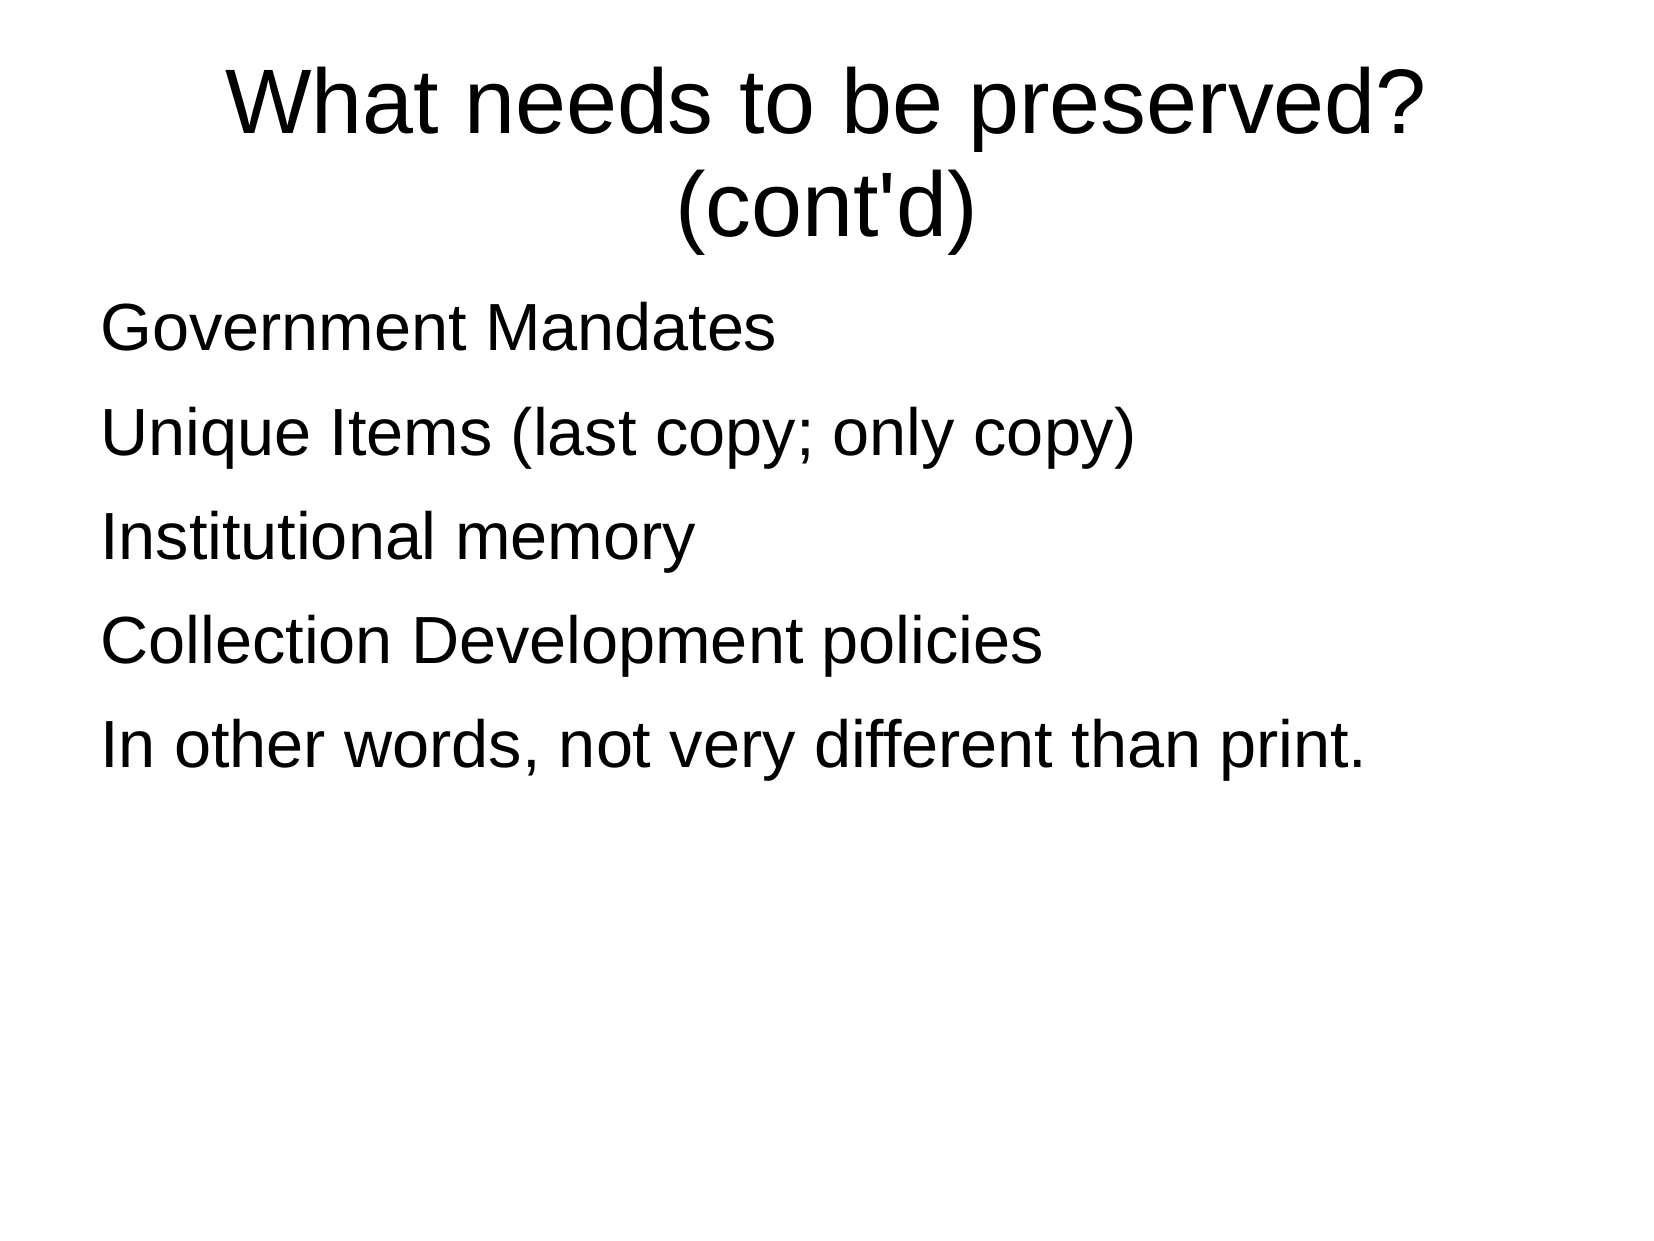

# What needs to be preserved? (cont'd)
Government Mandates
Unique Items (last copy; only copy)
Institutional memory
Collection Development policies
In other words, not very different than print.